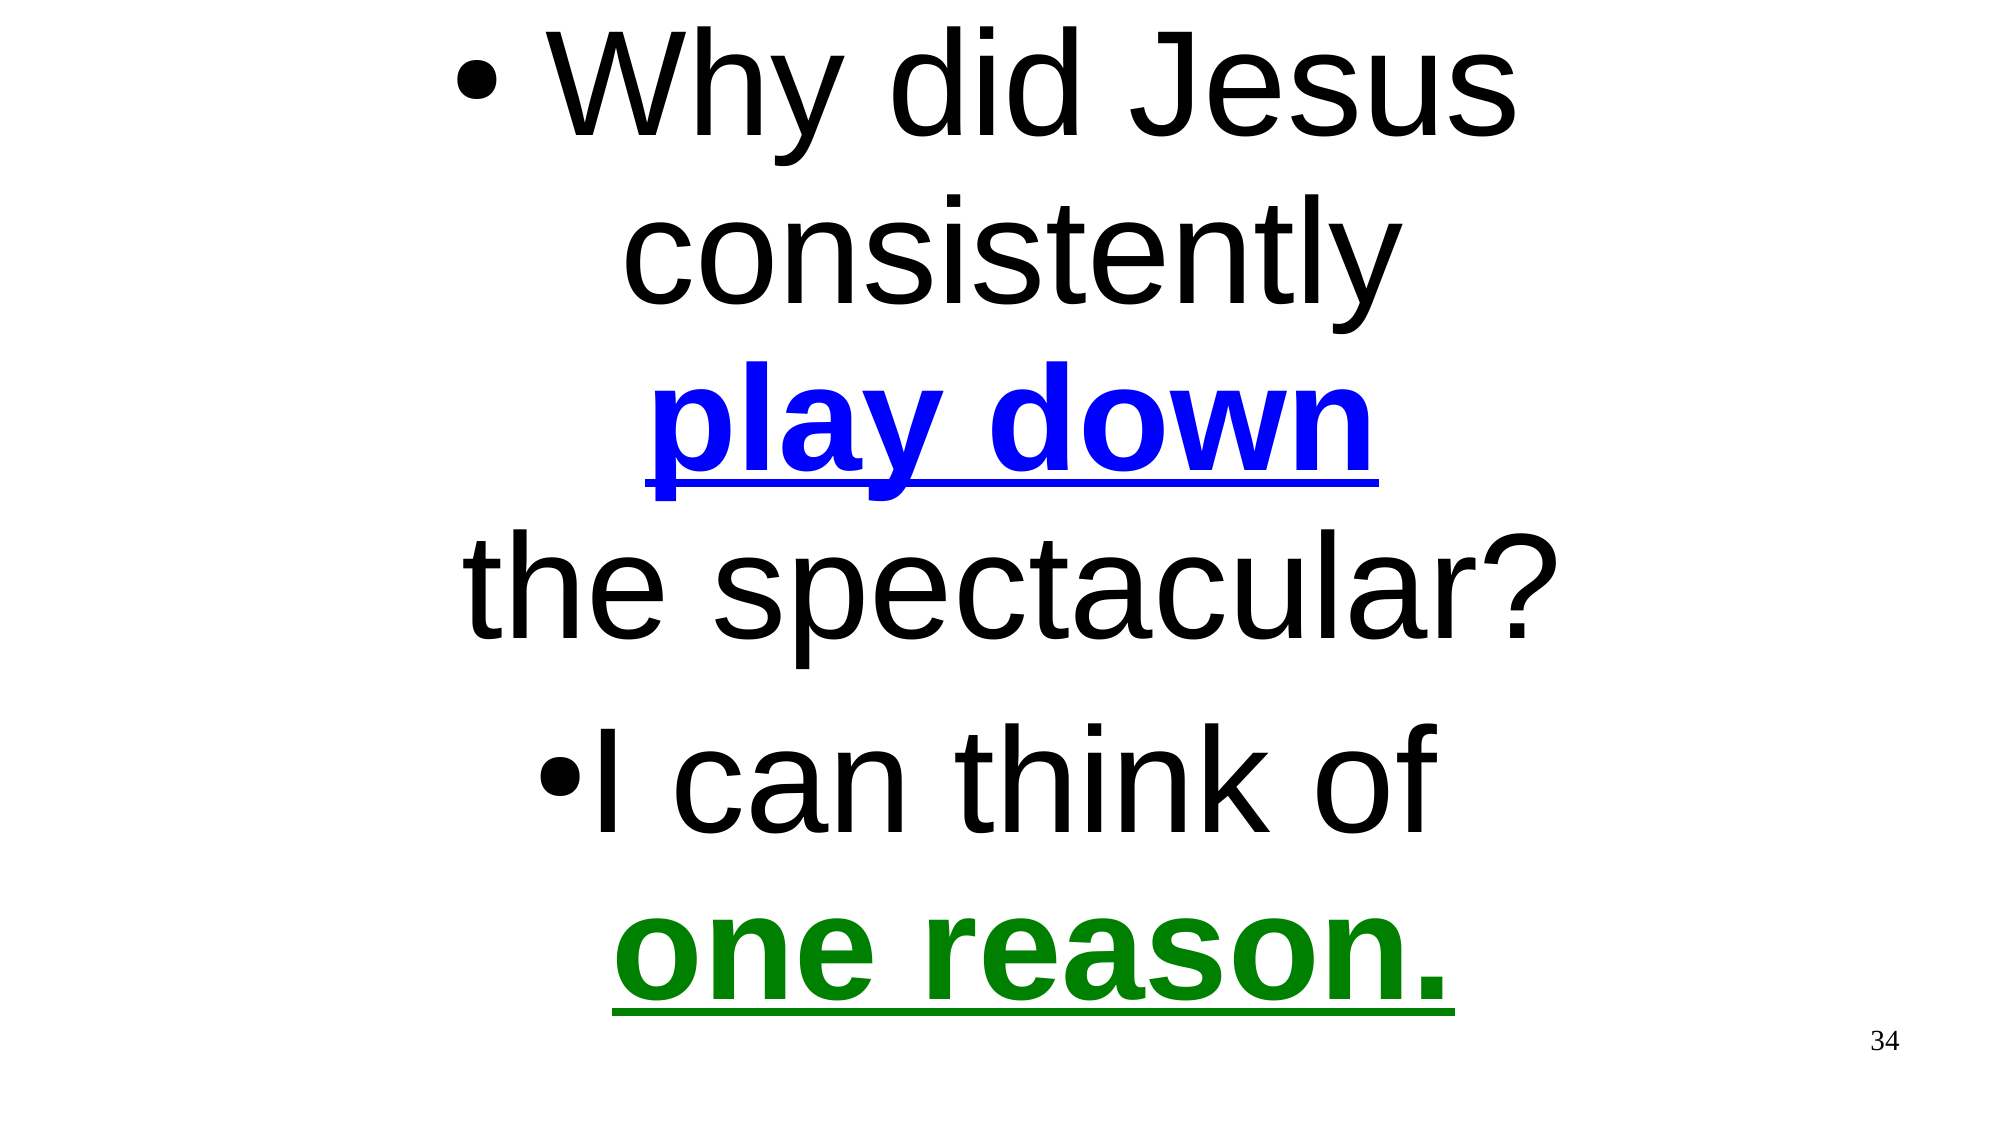

# Why did Jesus consistently play down the spectacular?
I can think of
one reason.
34